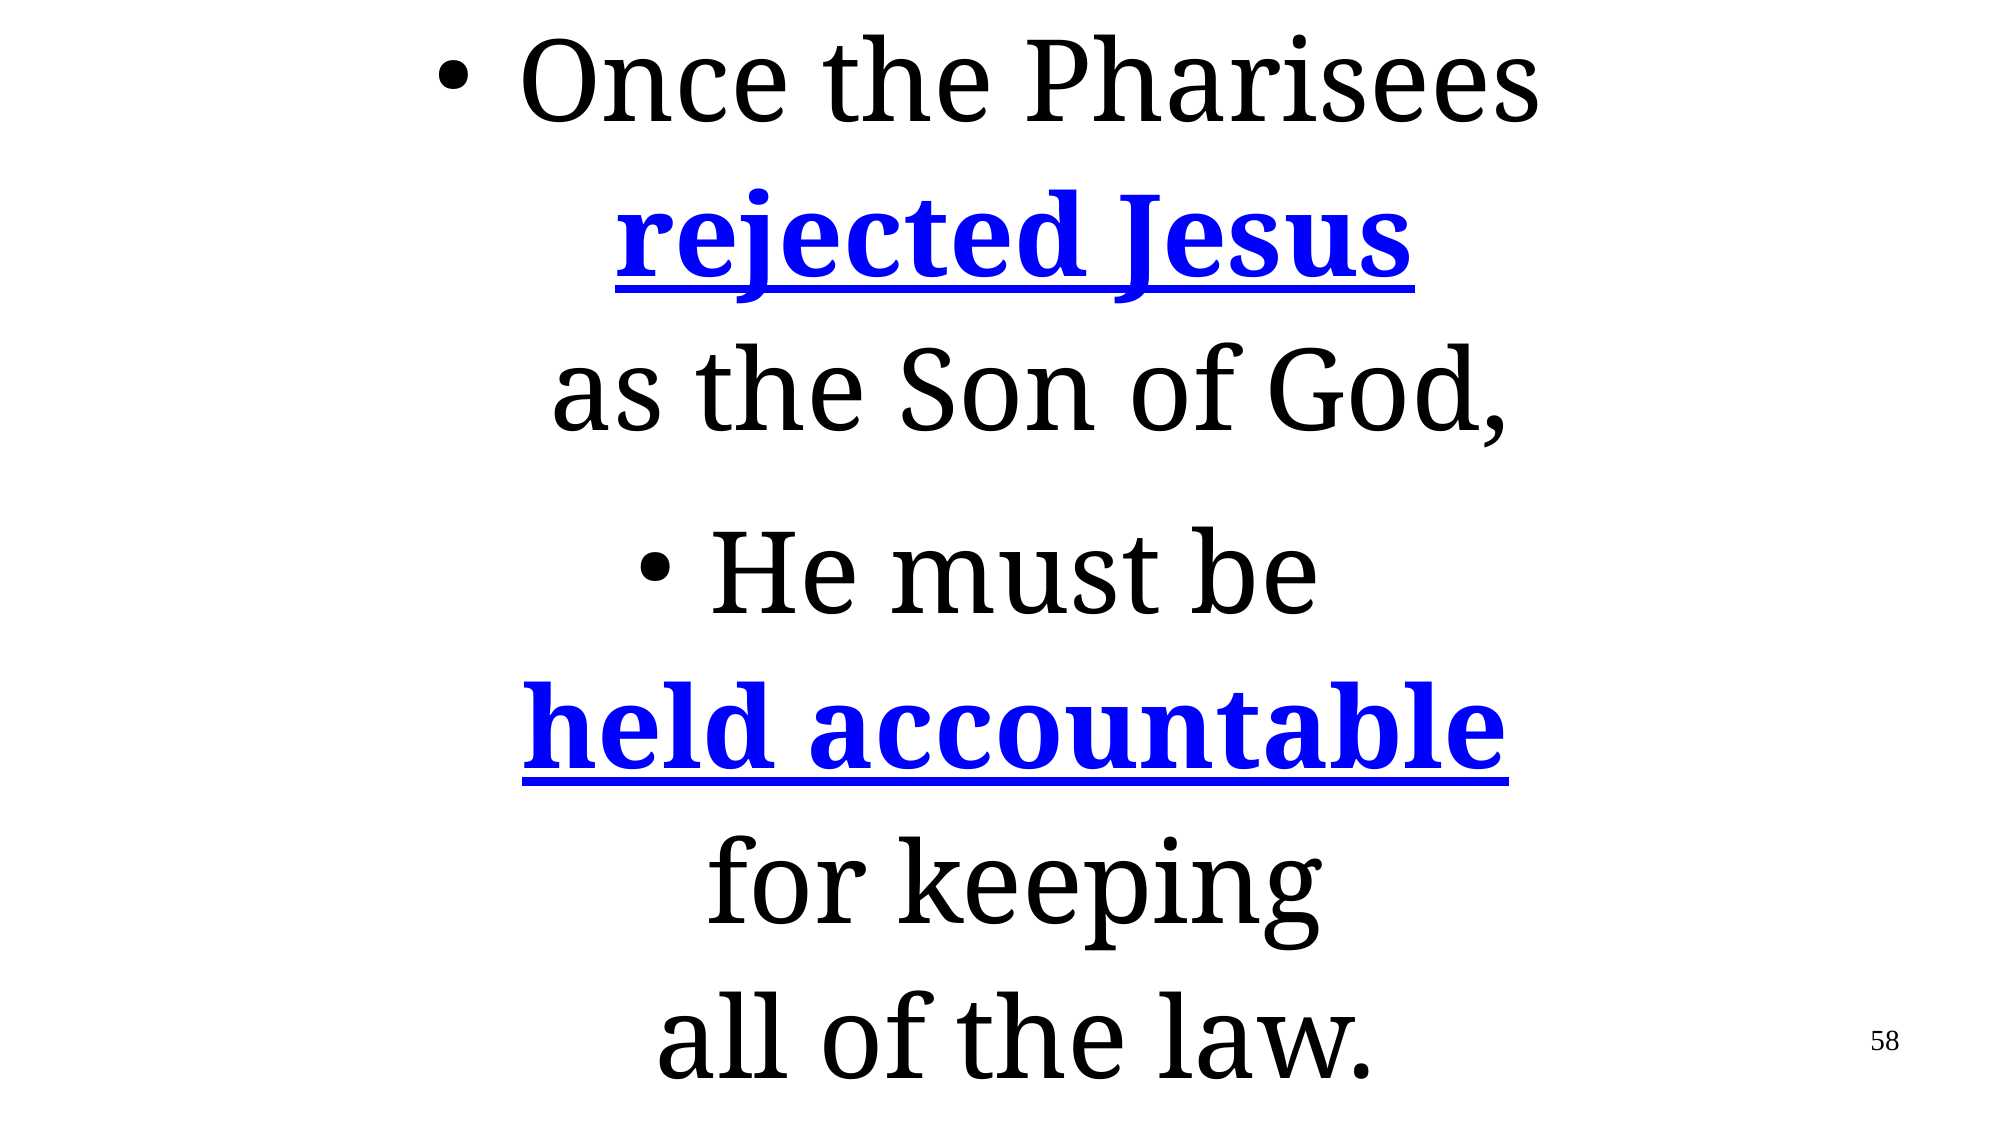

# Once the Pharisees rejected Jesus as the Son of God,
He must be
held accountable
for keeping
all of the law.
58